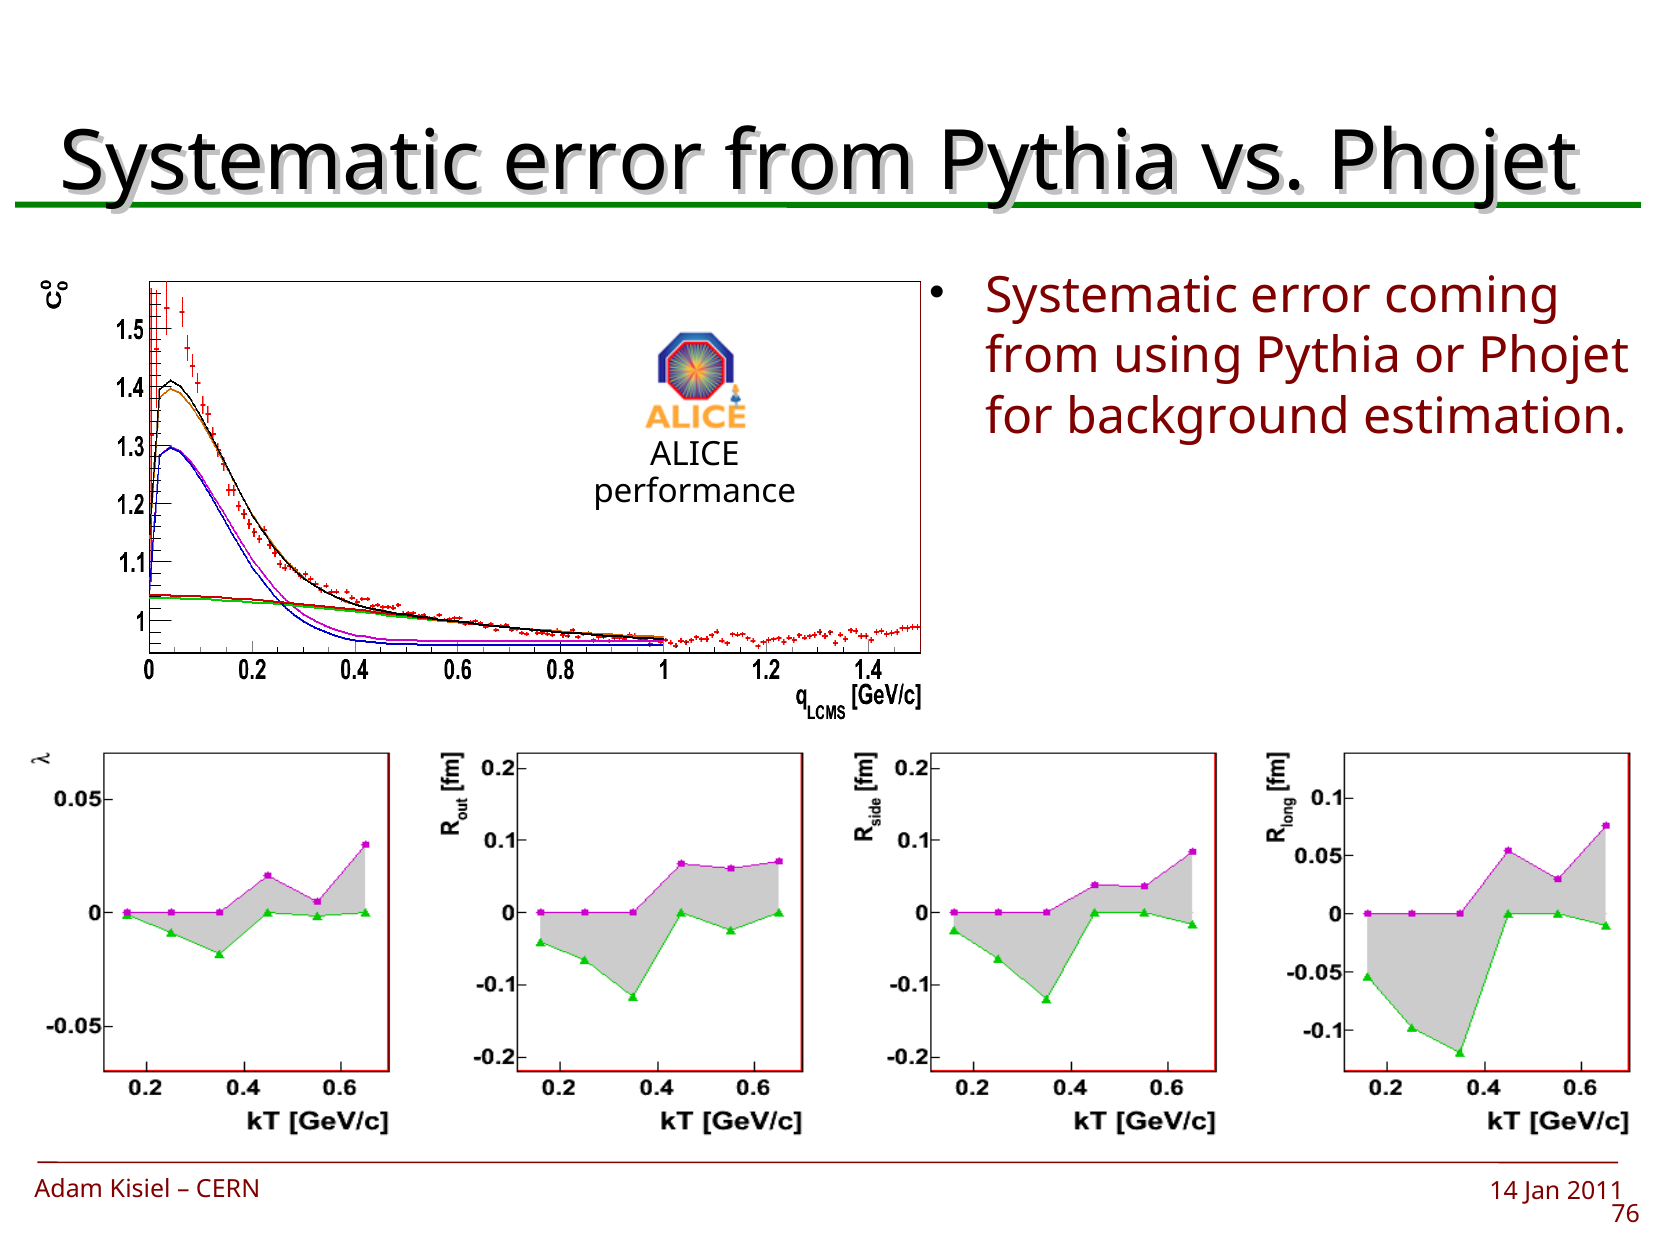

# Systematic error from Pythia vs. Phojet
Systematic error coming from using Pythia or Phojet for background estimation.
ALICE
performance